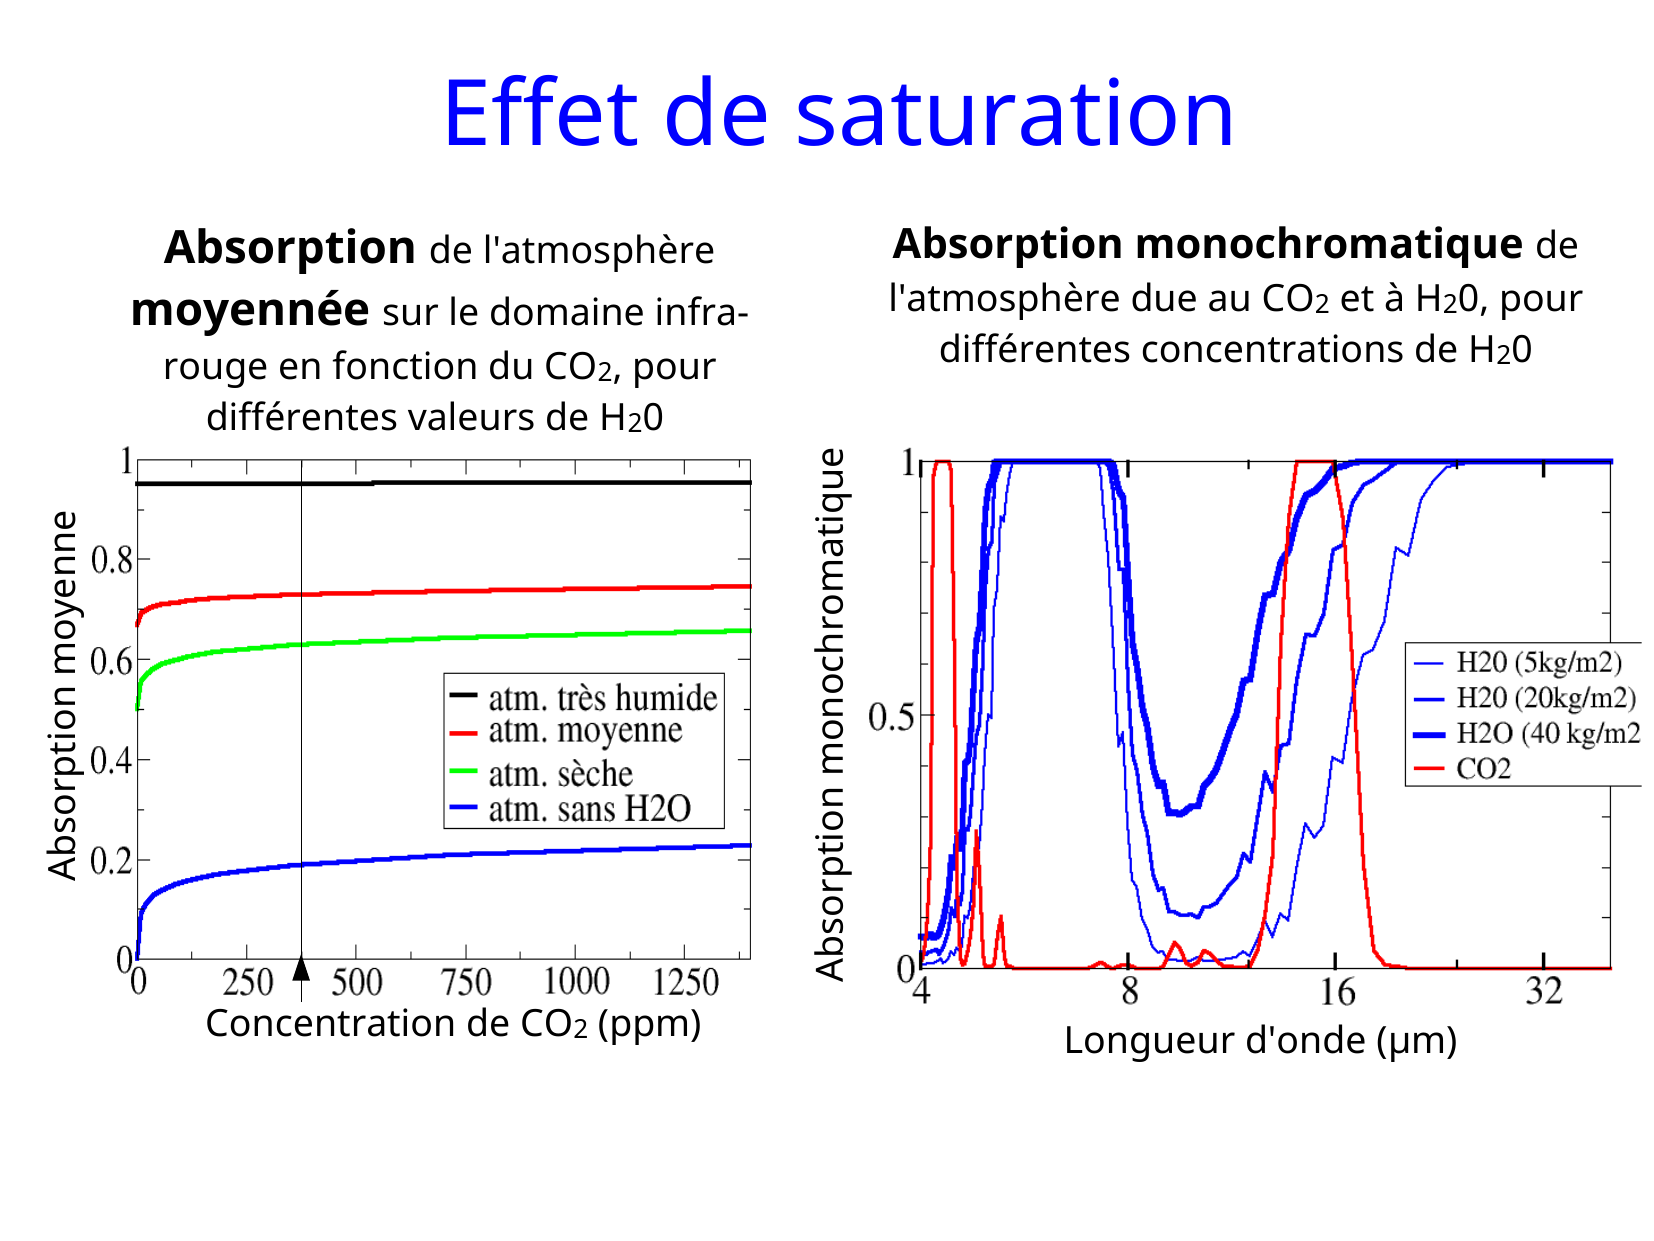

Effet de saturation
Absorption de l'atmosphère moyennée sur le domaine infra-rouge en fonction du CO2, pour différentes valeurs de H20
Absorption monochromatique de l'atmosphère due au CO2 et à H20, pour différentes concentrations de H20
Absorption monochromatique
Absorption moyenne
Concentration de CO2 (ppm)
Longueur d'onde (μm)